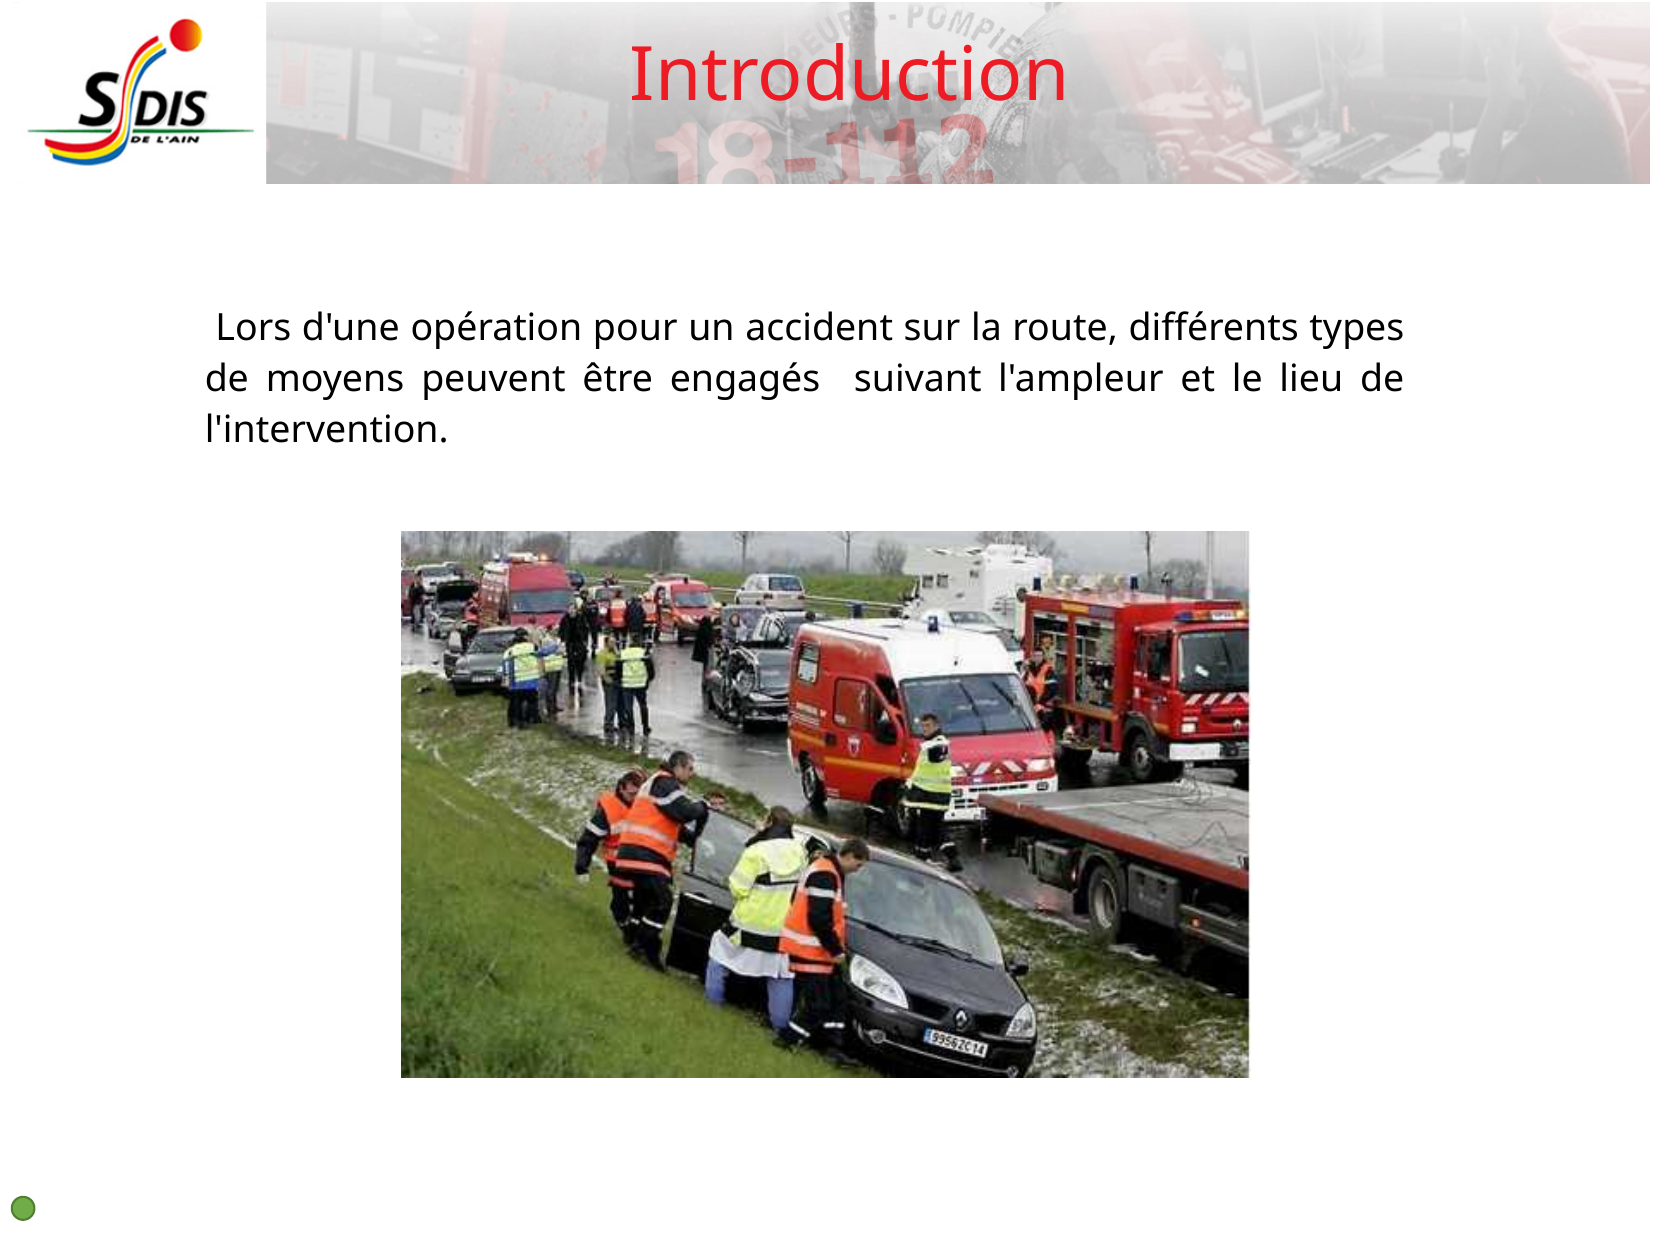

# Introduction
Lors d'une opération pour un accident sur la route, différents types de moyens peuvent être engagés suivant l'ampleur et le lieu de l'intervention.